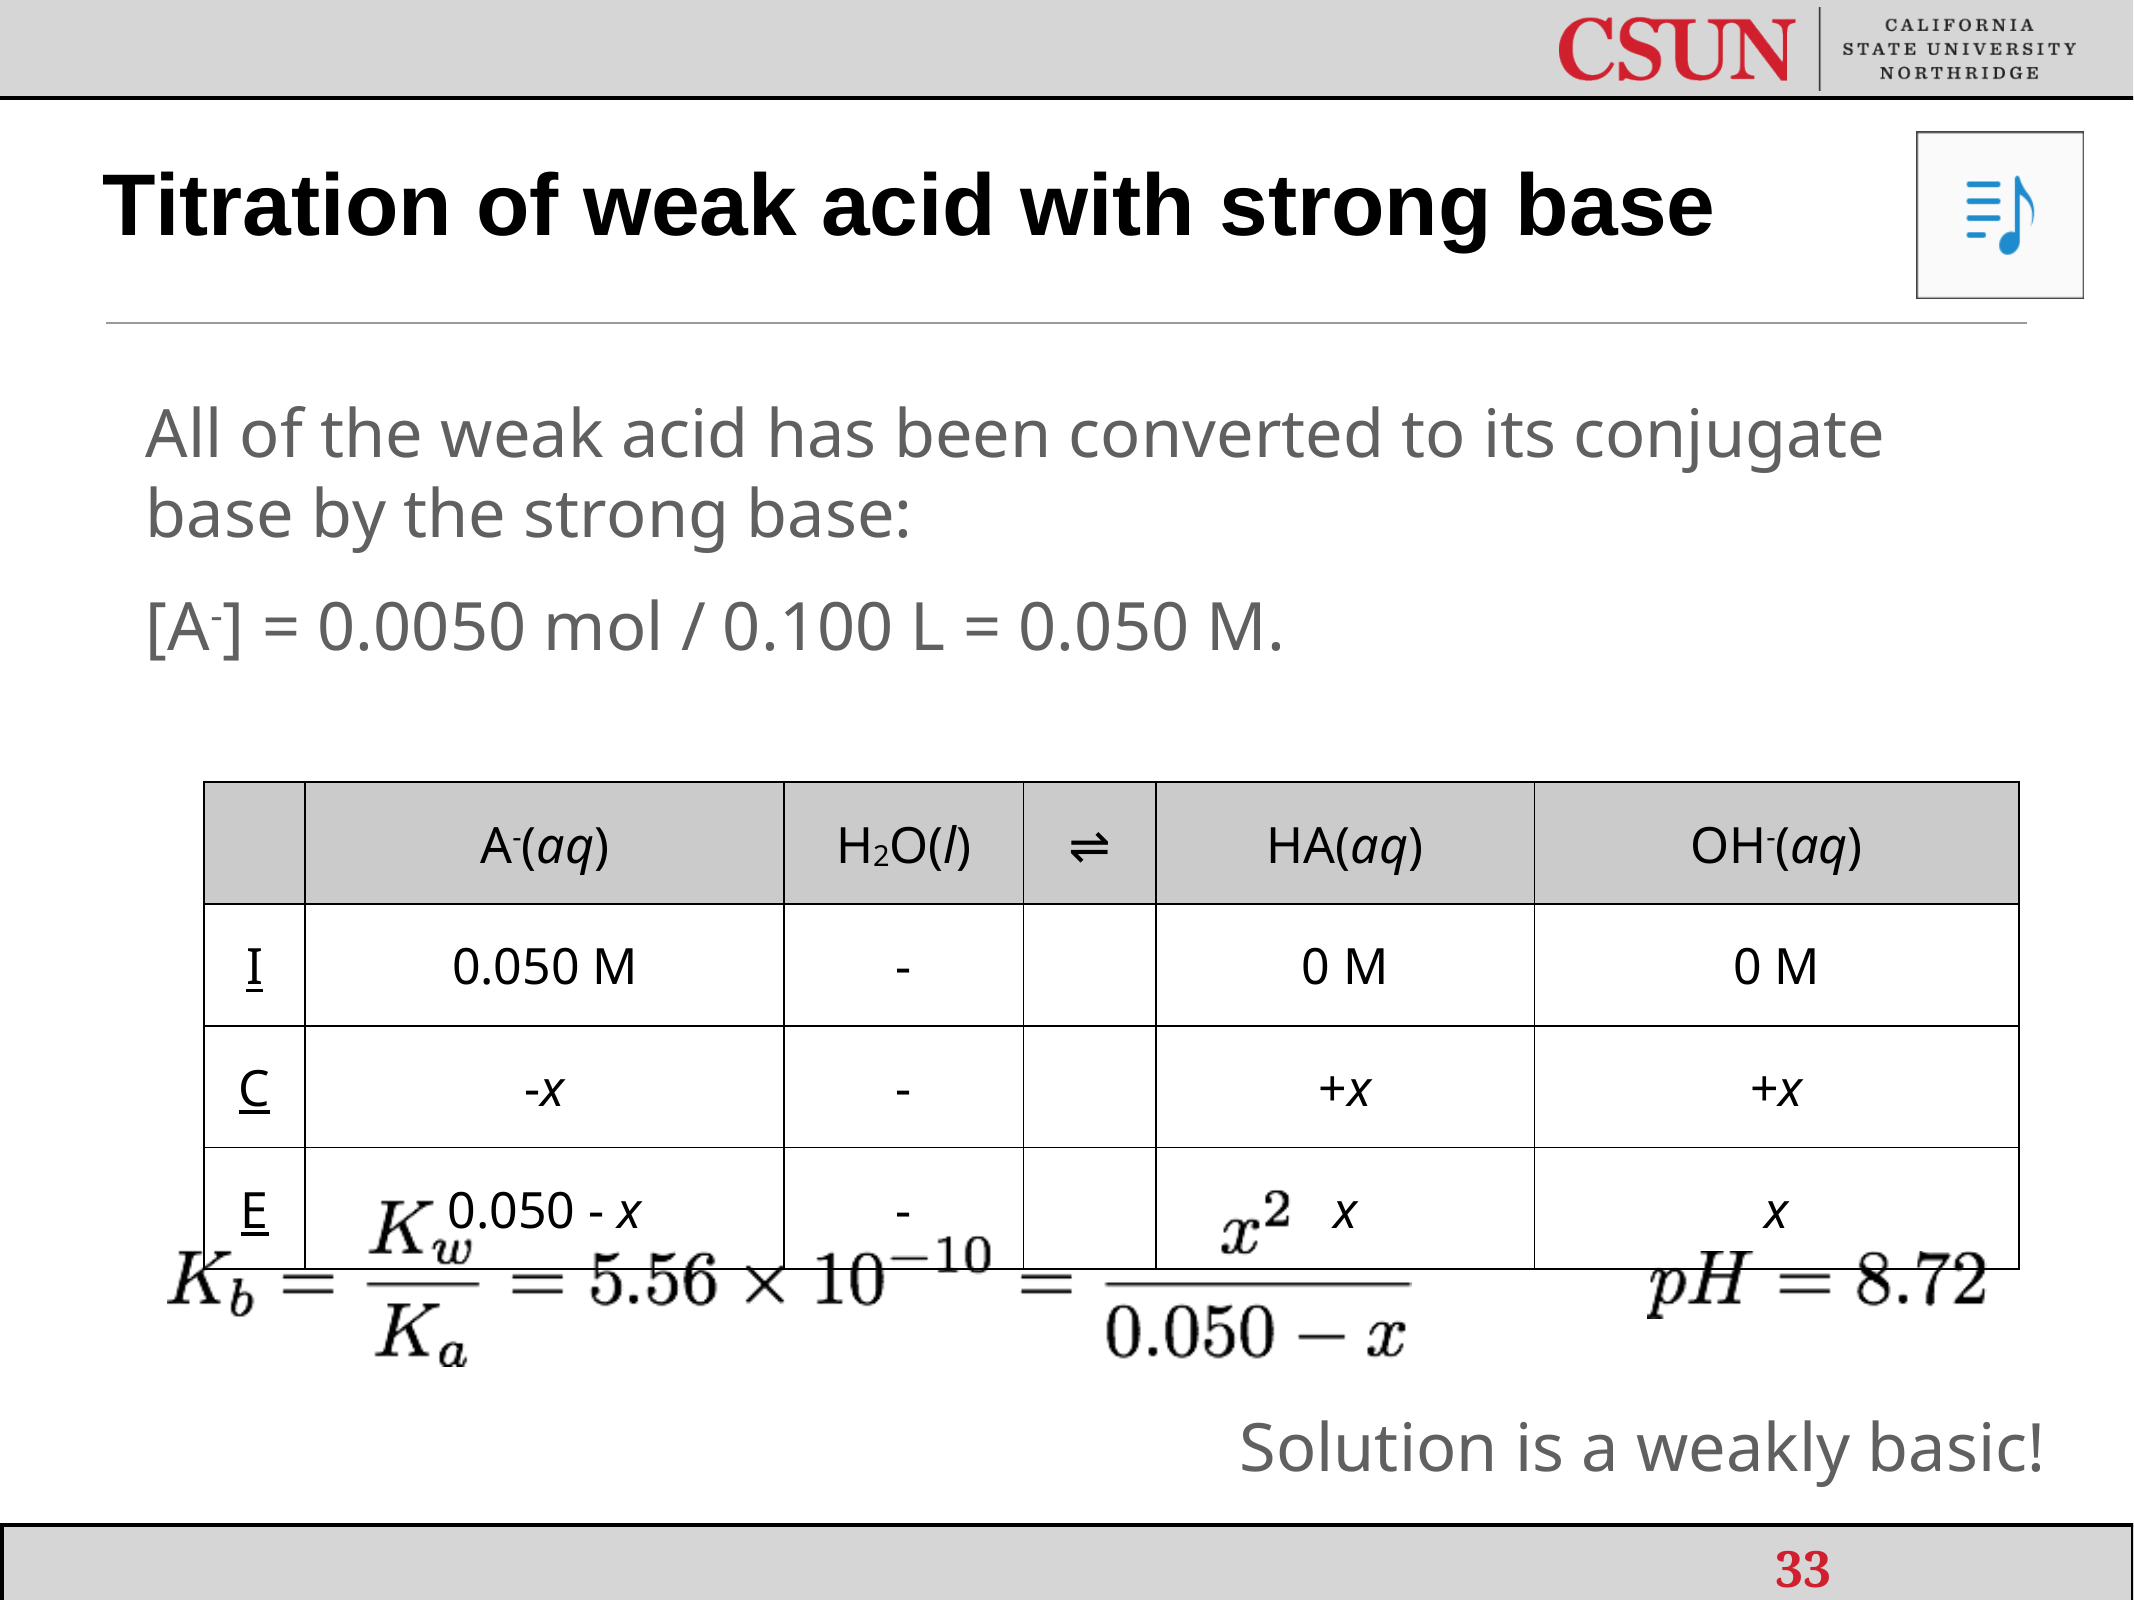

# Titration of weak acid with strong base
All of the weak acid has been converted to its conjugate base by the strong base:
[A-] = 0.0050 mol / 0.100 L = 0.050 M.
| | A-(aq) | H2O(l) | ⇌ | HA(aq) | OH-(aq) |
| --- | --- | --- | --- | --- | --- |
| I | 0.050 M | - | | 0 M | 0 M |
| C | -x | - | | +x | +x |
| E | 0.050 - x | - | | x | x |
Solution is a weakly basic!
33